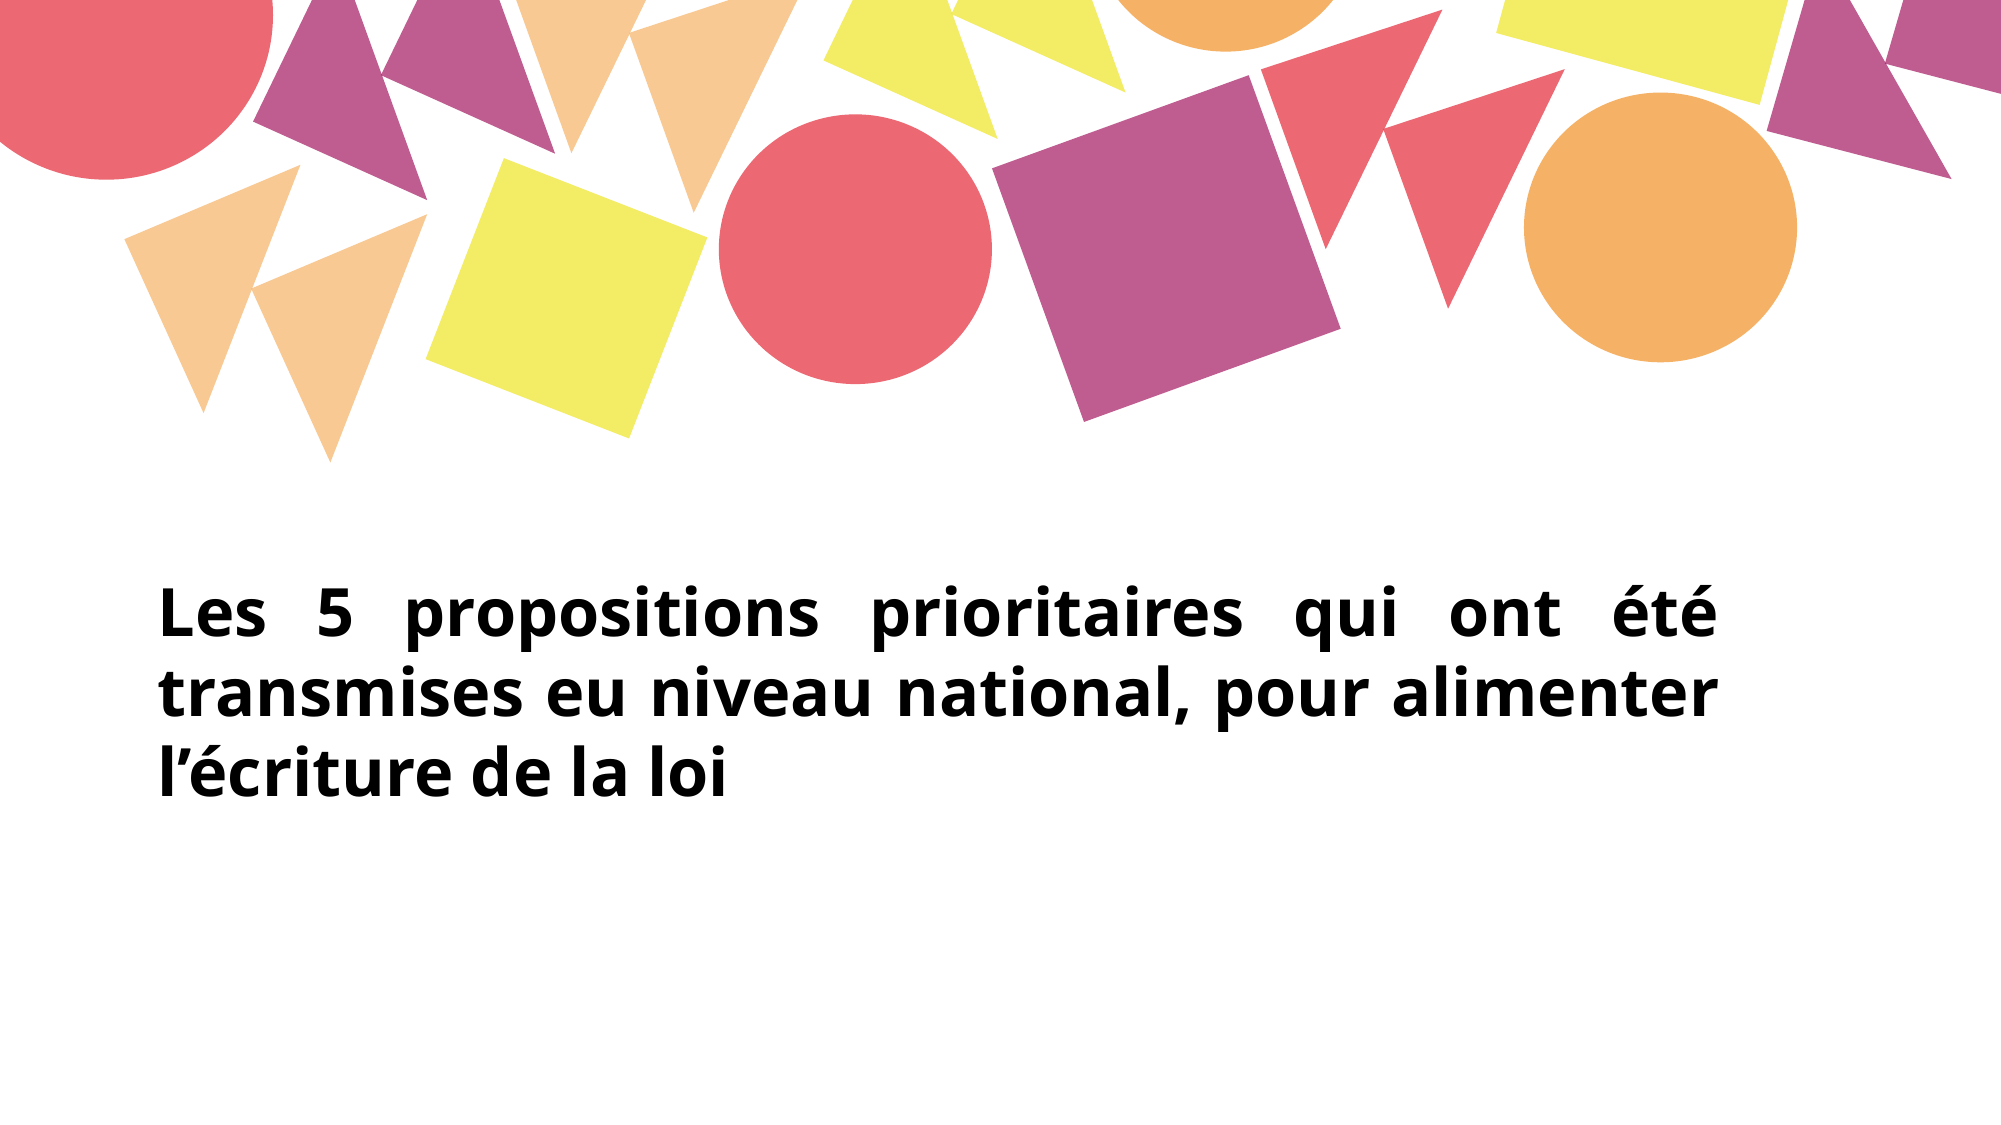

Les 5 propositions prioritaires qui ont été transmises eu niveau national, pour alimenter l’écriture de la loi